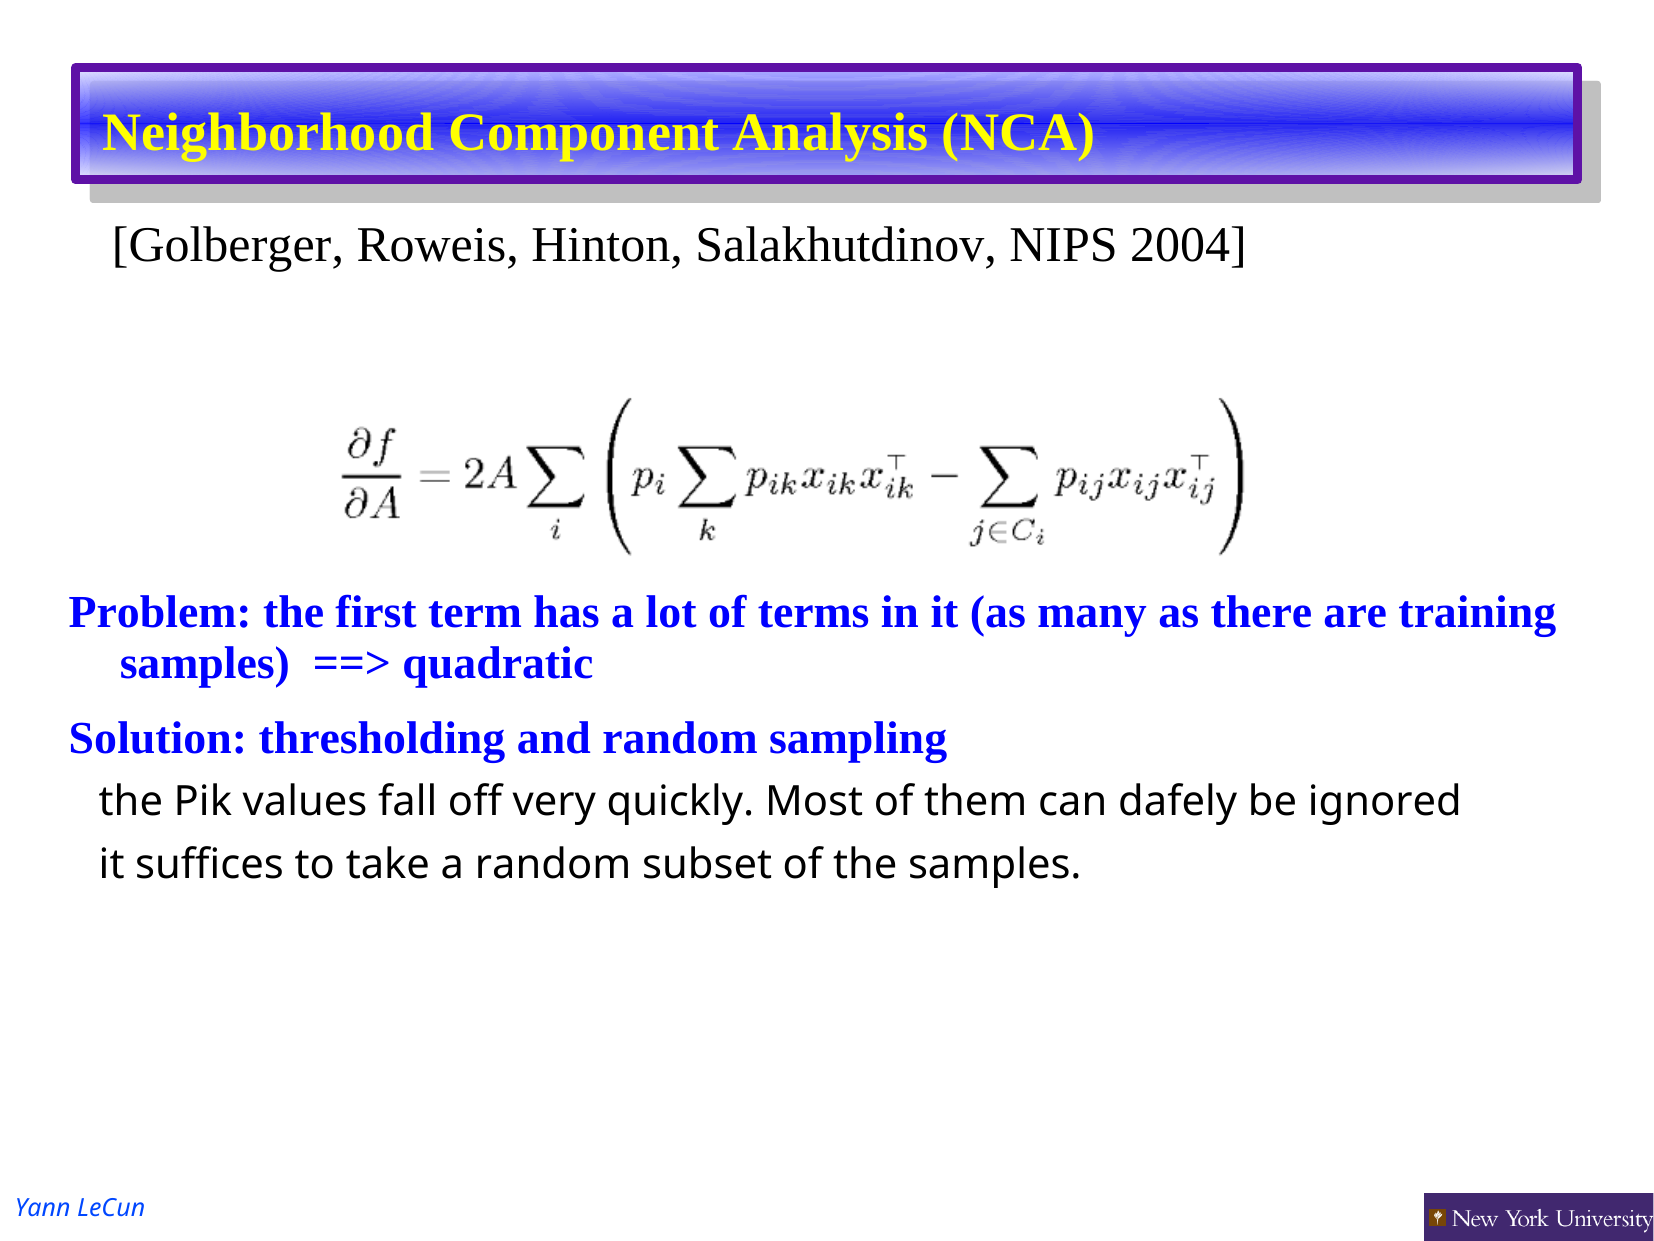

# Neighborhood Component Analysis (NCA)
[Golberger, Roweis, Hinton, Salakhutdinov, NIPS 2004]
Problem: the first term has a lot of terms in it (as many as there are training samples) ==> quadratic
Solution: thresholding and random sampling
the Pik values fall off very quickly. Most of them can dafely be ignored
it suffices to take a random subset of the samples.